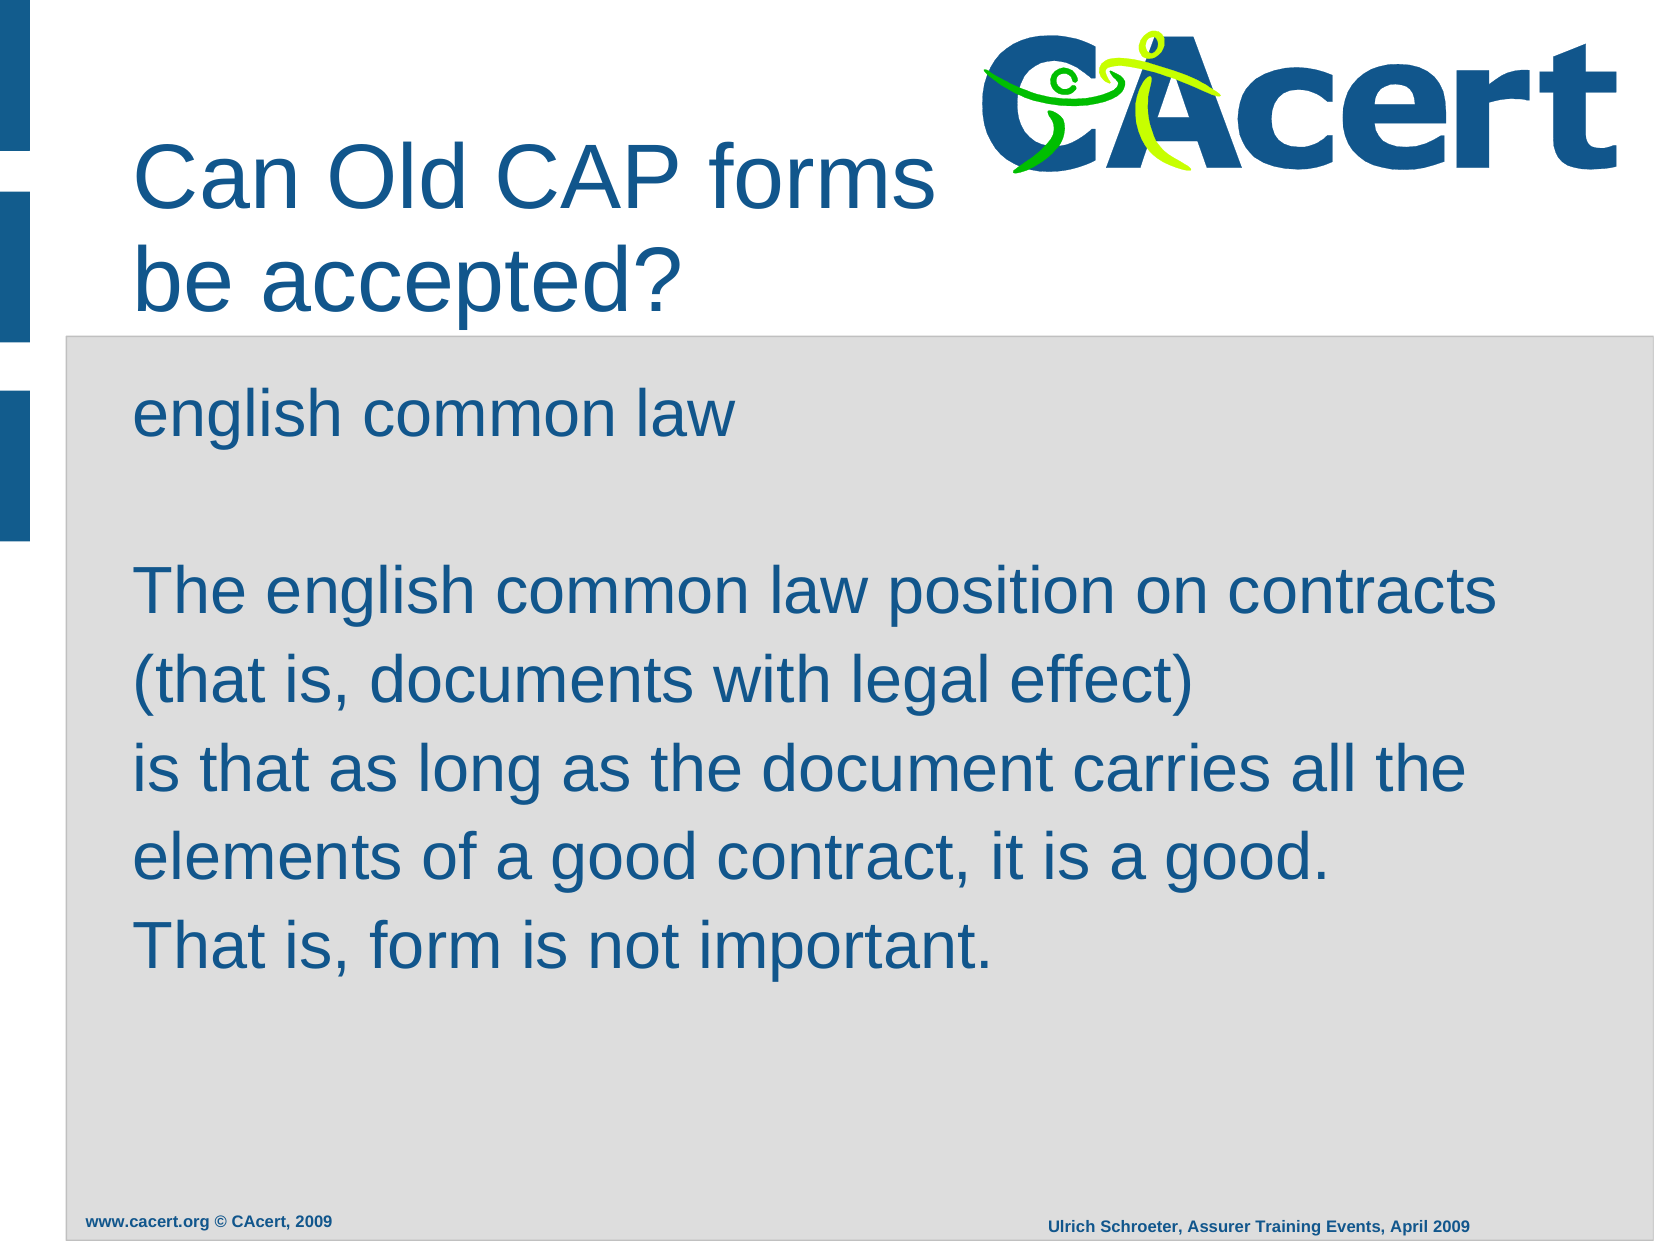

Can Old CAP forms
be accepted?
english common law
The english common law position on contracts
(that is, documents with legal effect)
is that as long as the document carries all the
elements of a good contract, it is a good.
That is, form is not important.